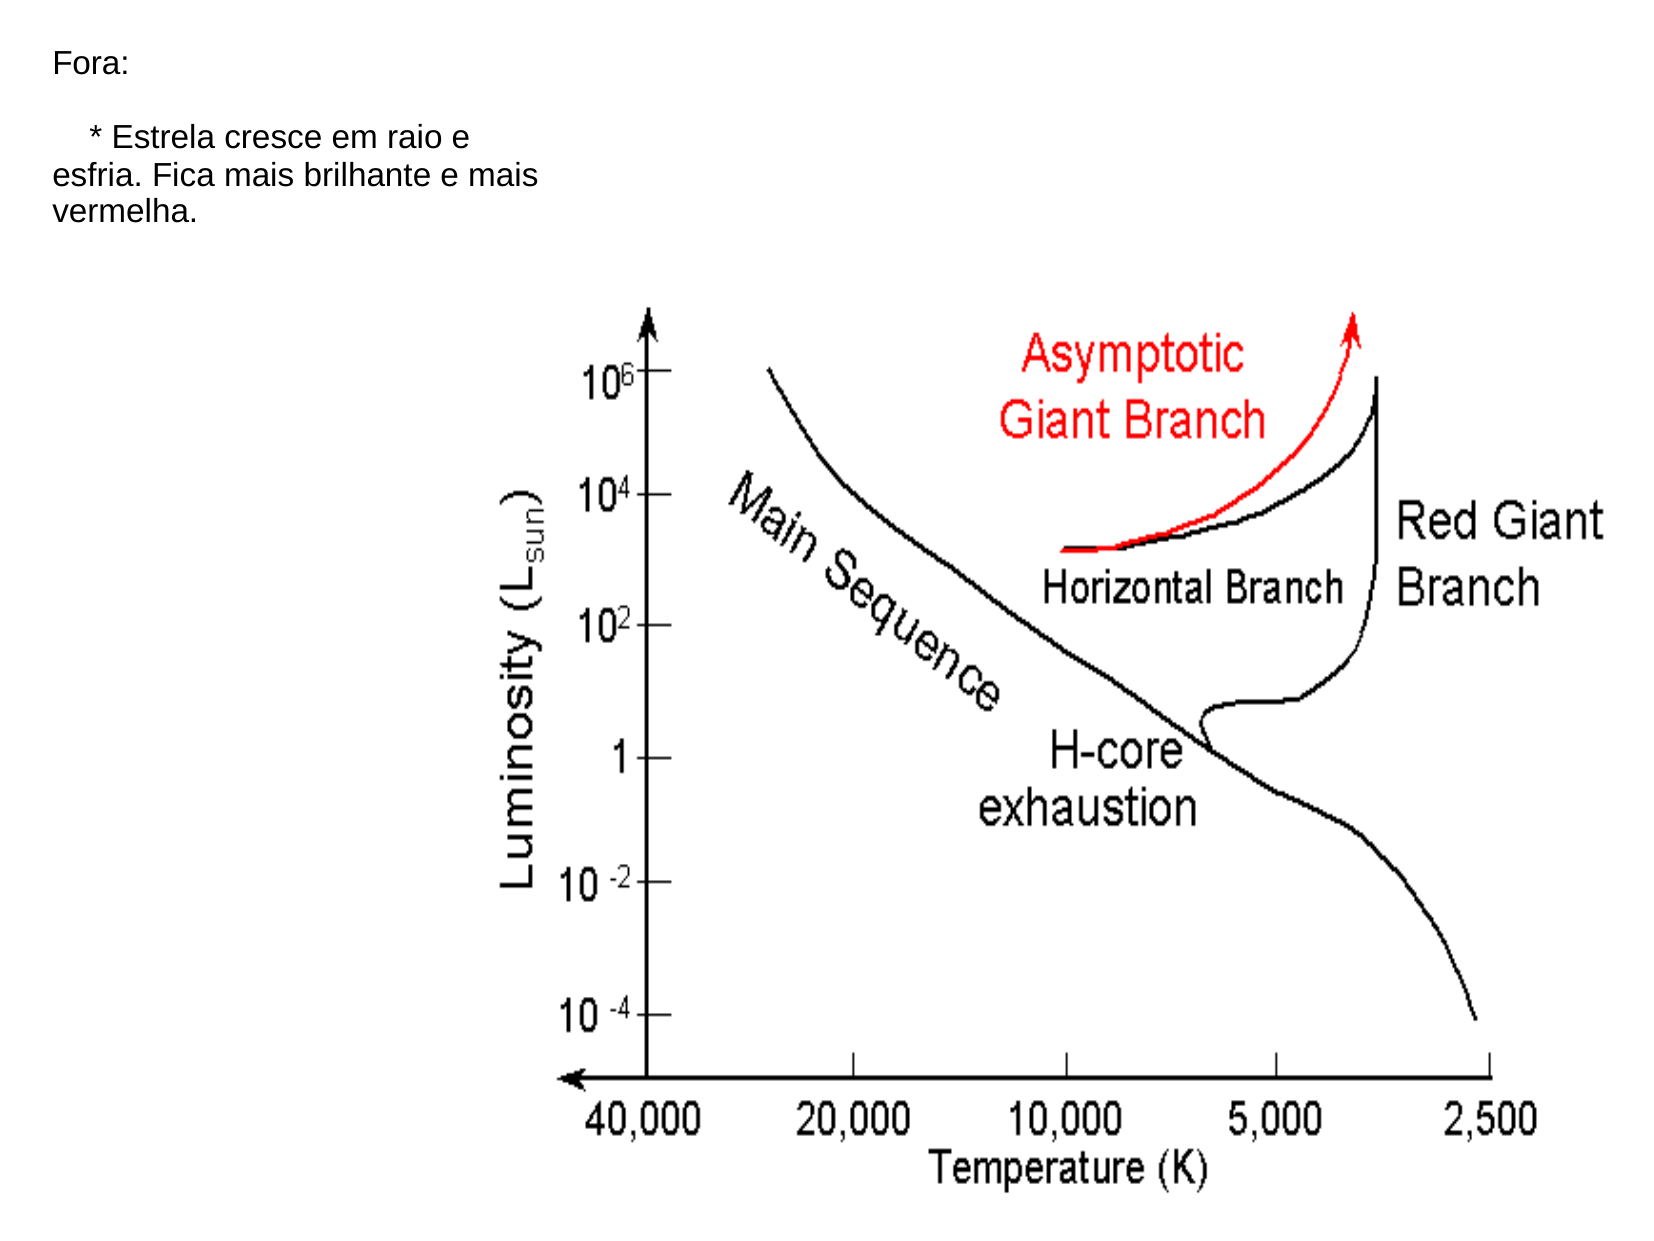

Fora:
 * Estrela cresce em raio e esfria. Fica mais brilhante e mais vermelha.